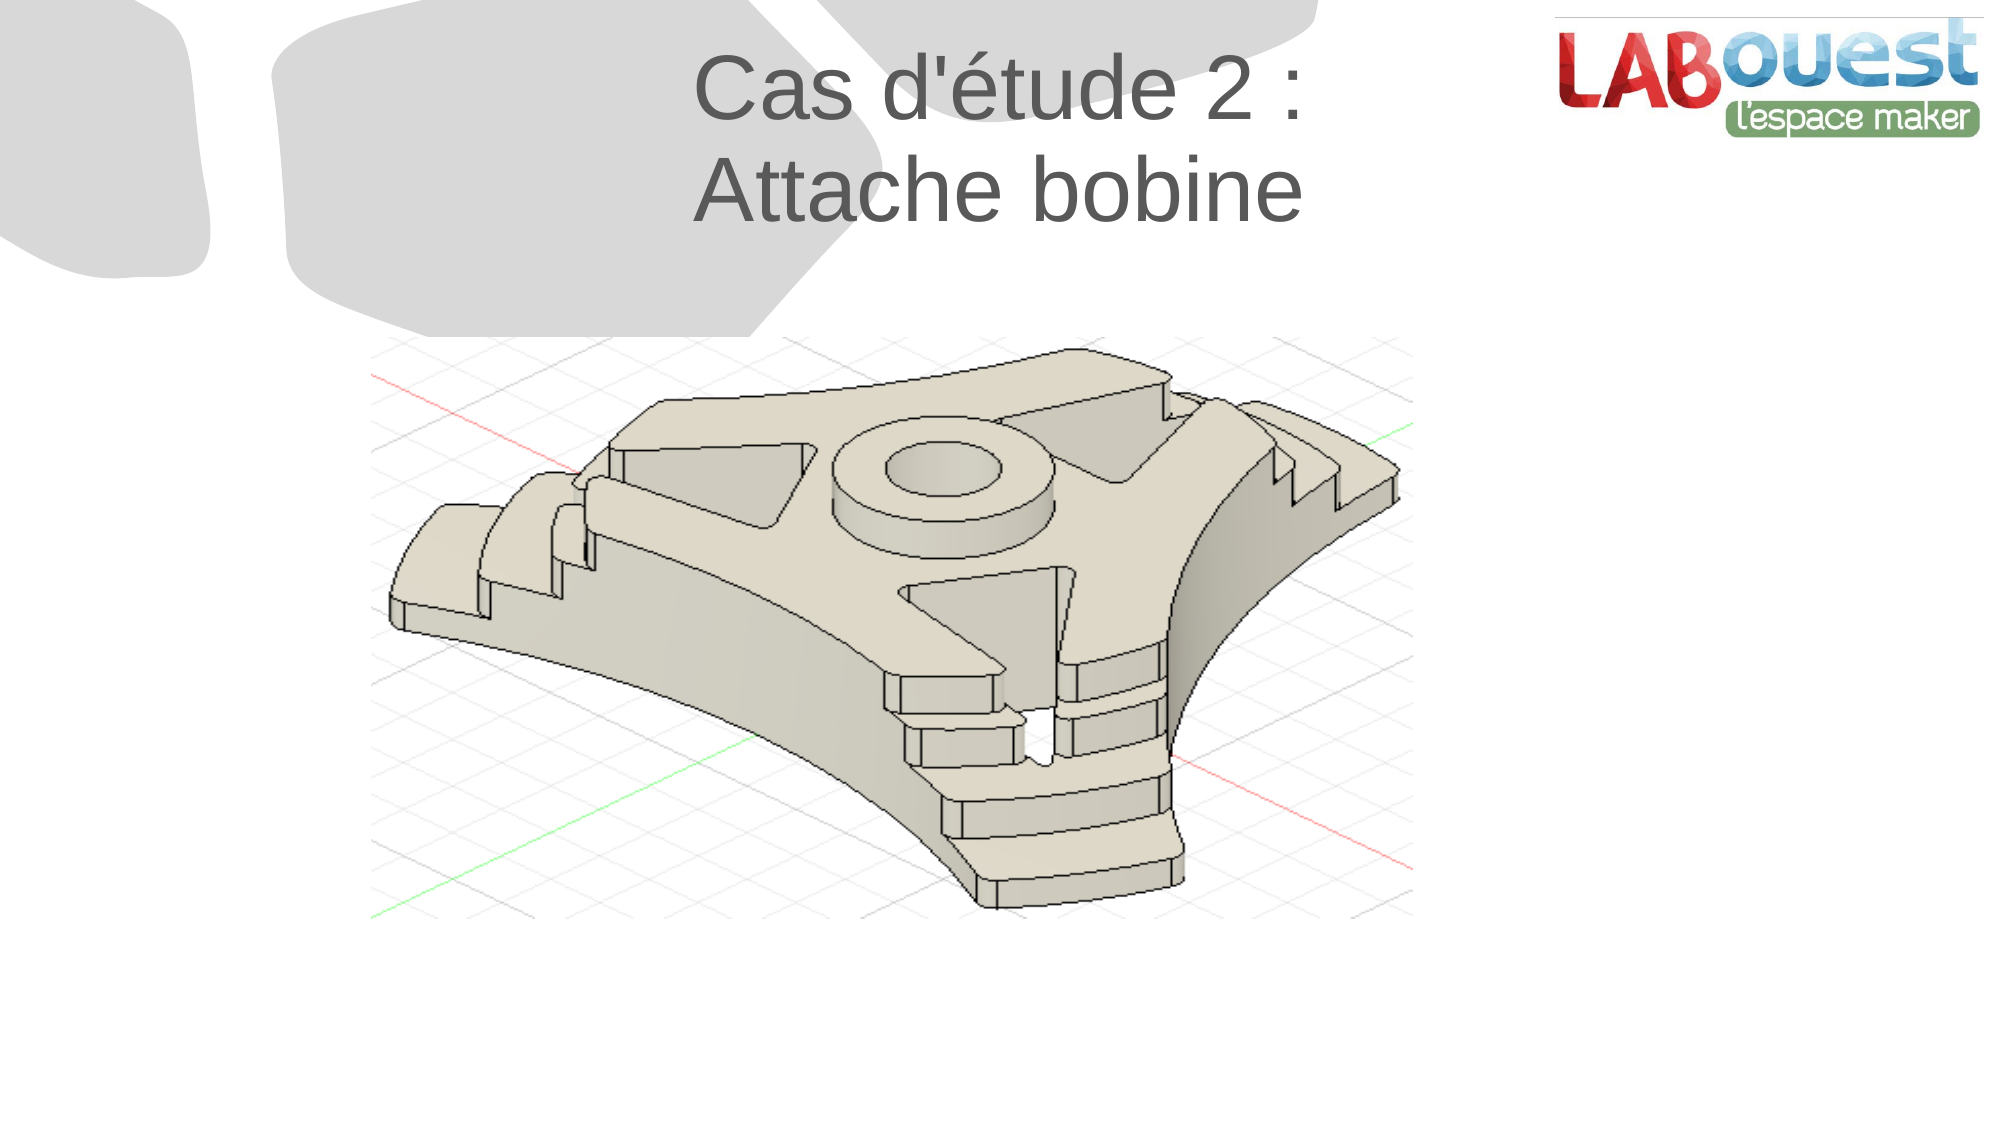

# Cas d'étude 2 : Attache bobine